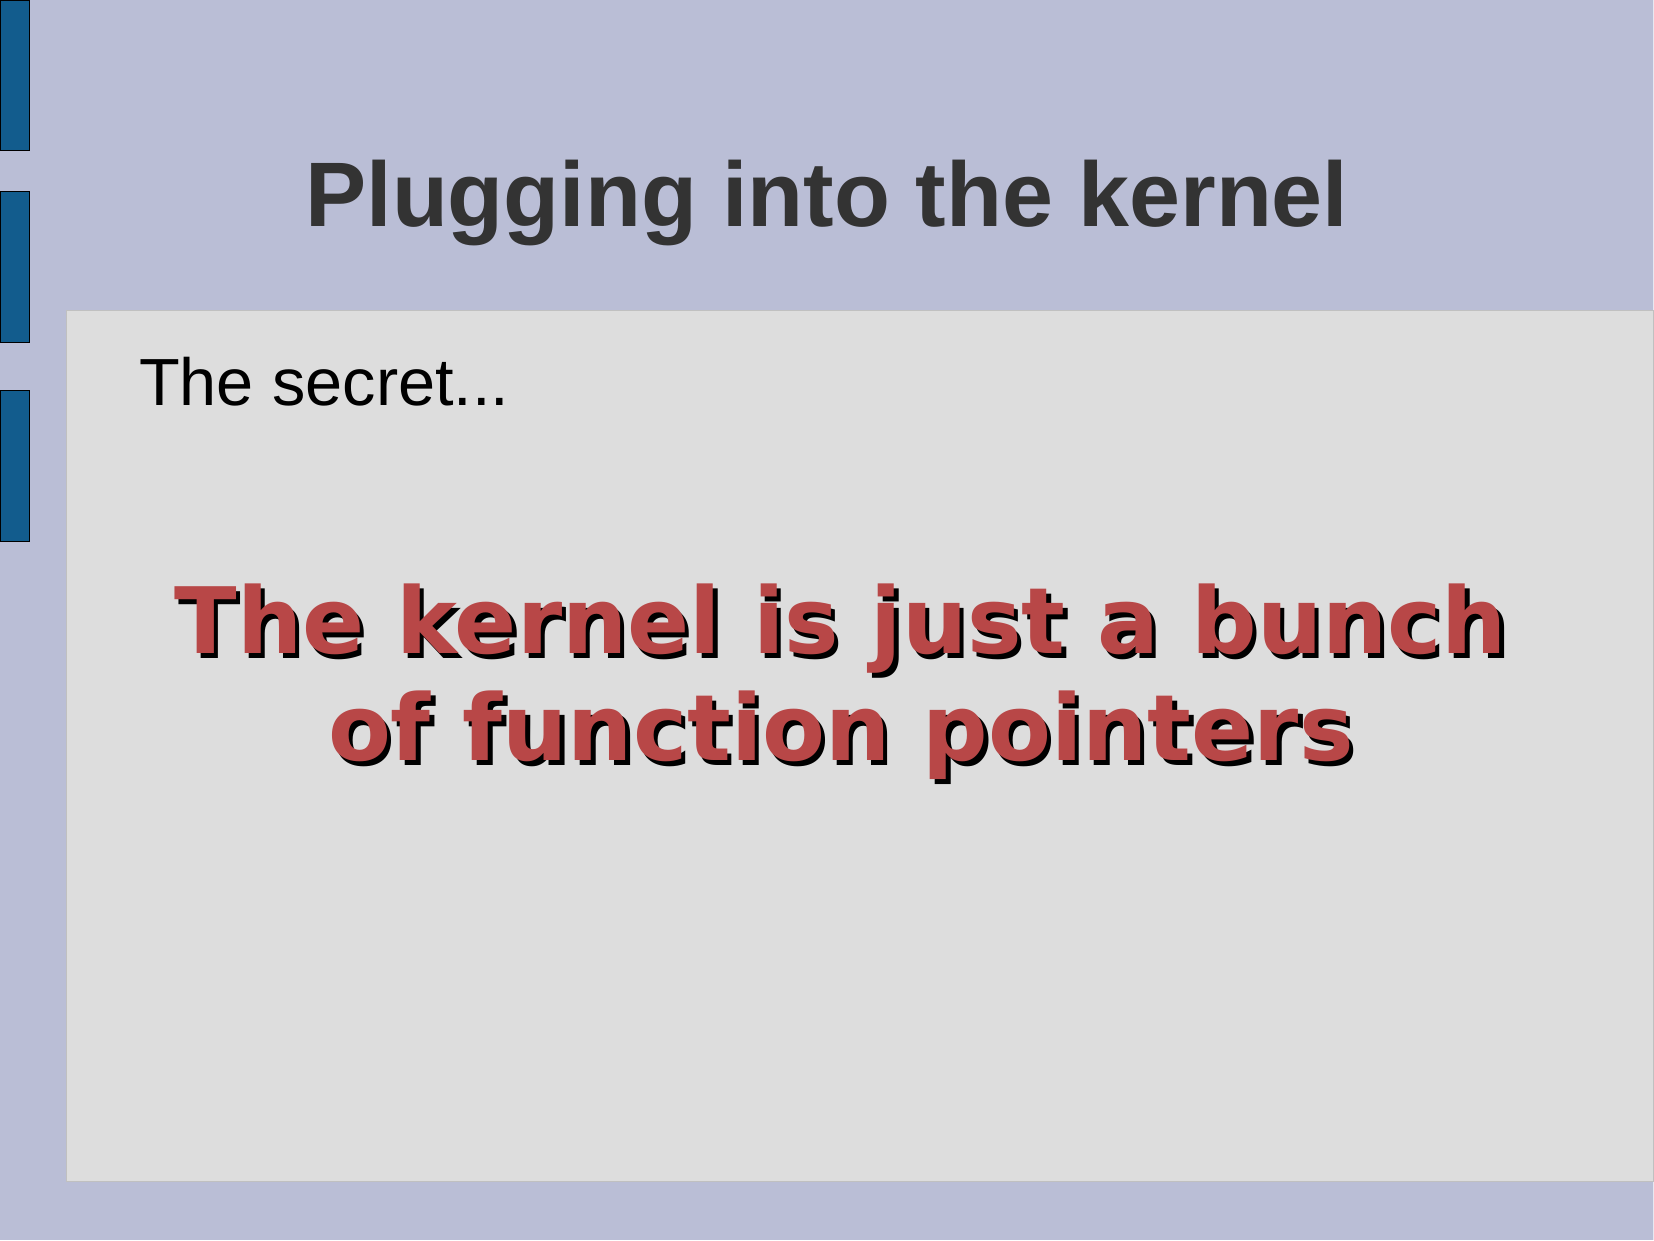

# Plugging into the kernel
The secret...
The kernel is just a bunch of function pointers